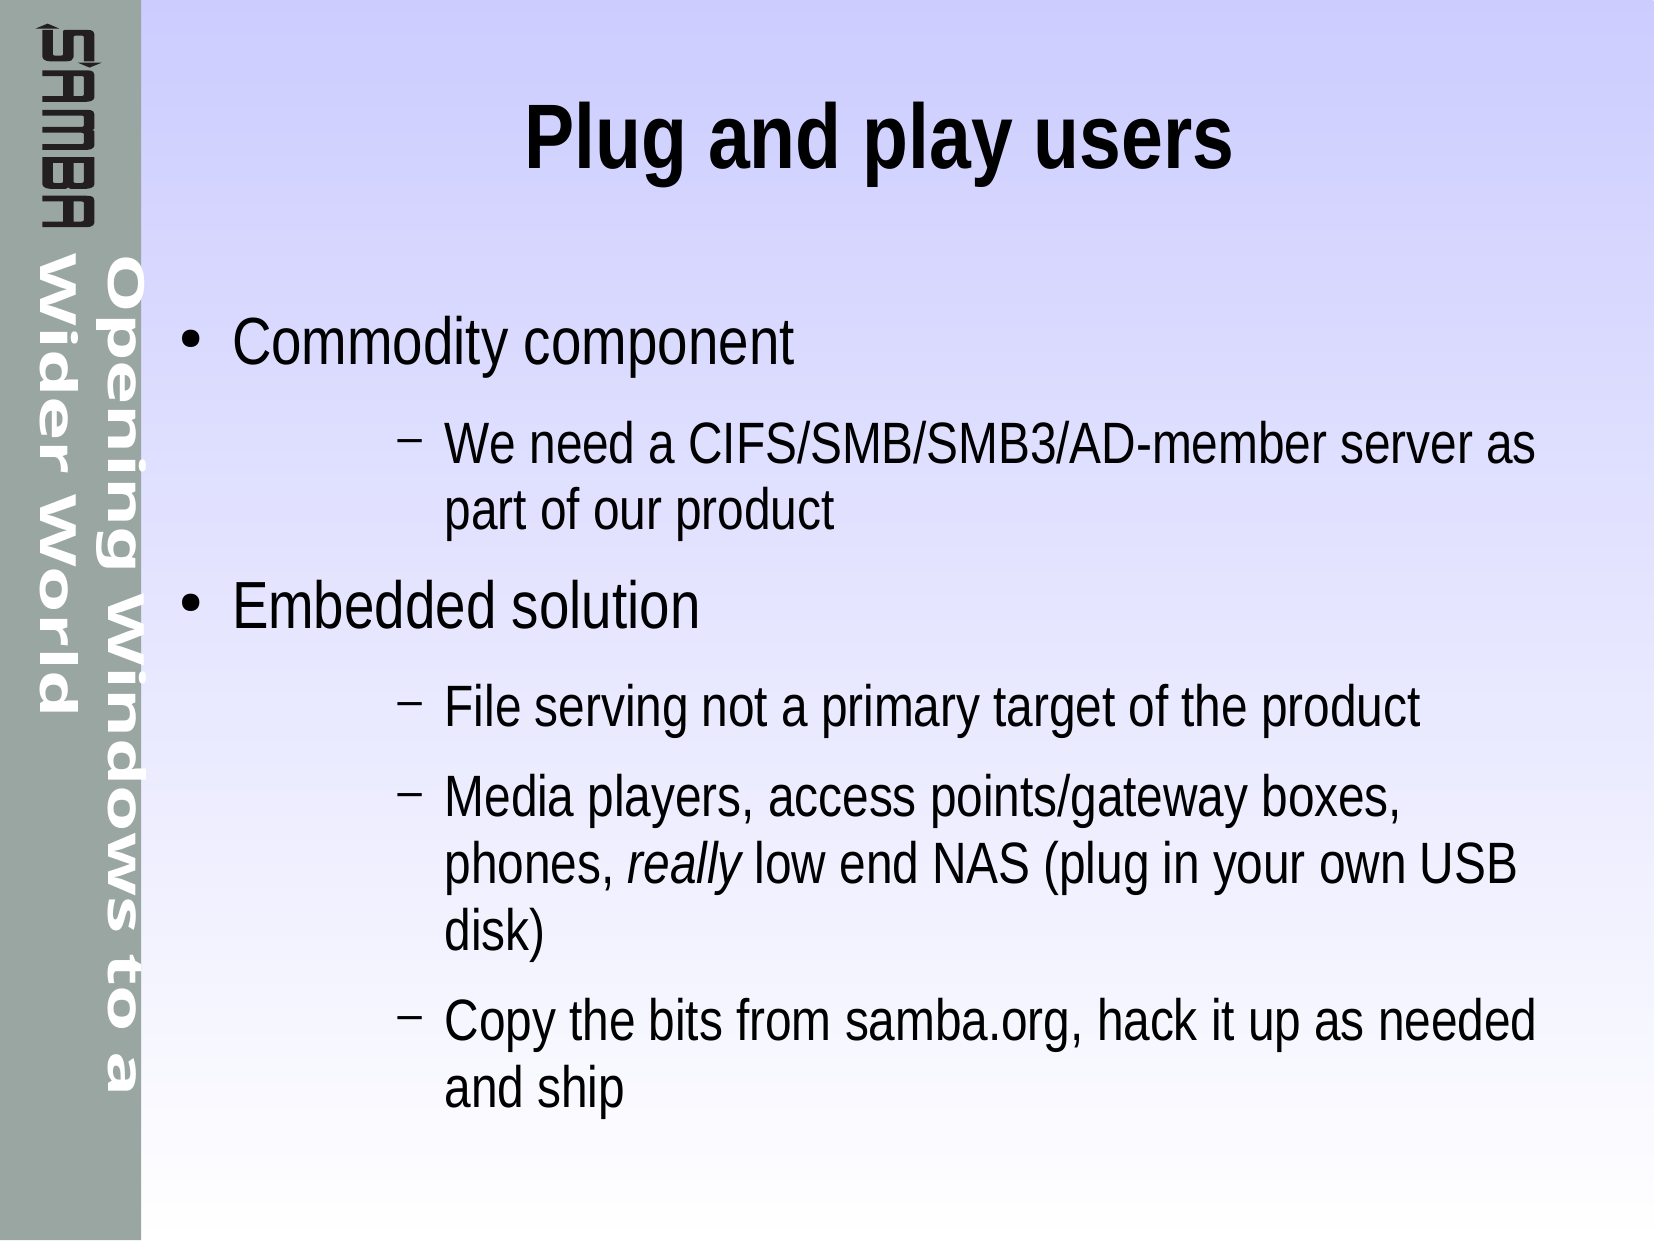

# Plug and play users
Commodity component
We need a CIFS/SMB/SMB3/AD-member server as part of our product
Embedded solution
File serving not a primary target of the product
Media players, access points/gateway boxes, phones, really low end NAS (plug in your own USB disk)
Copy the bits from samba.org, hack it up as needed and ship